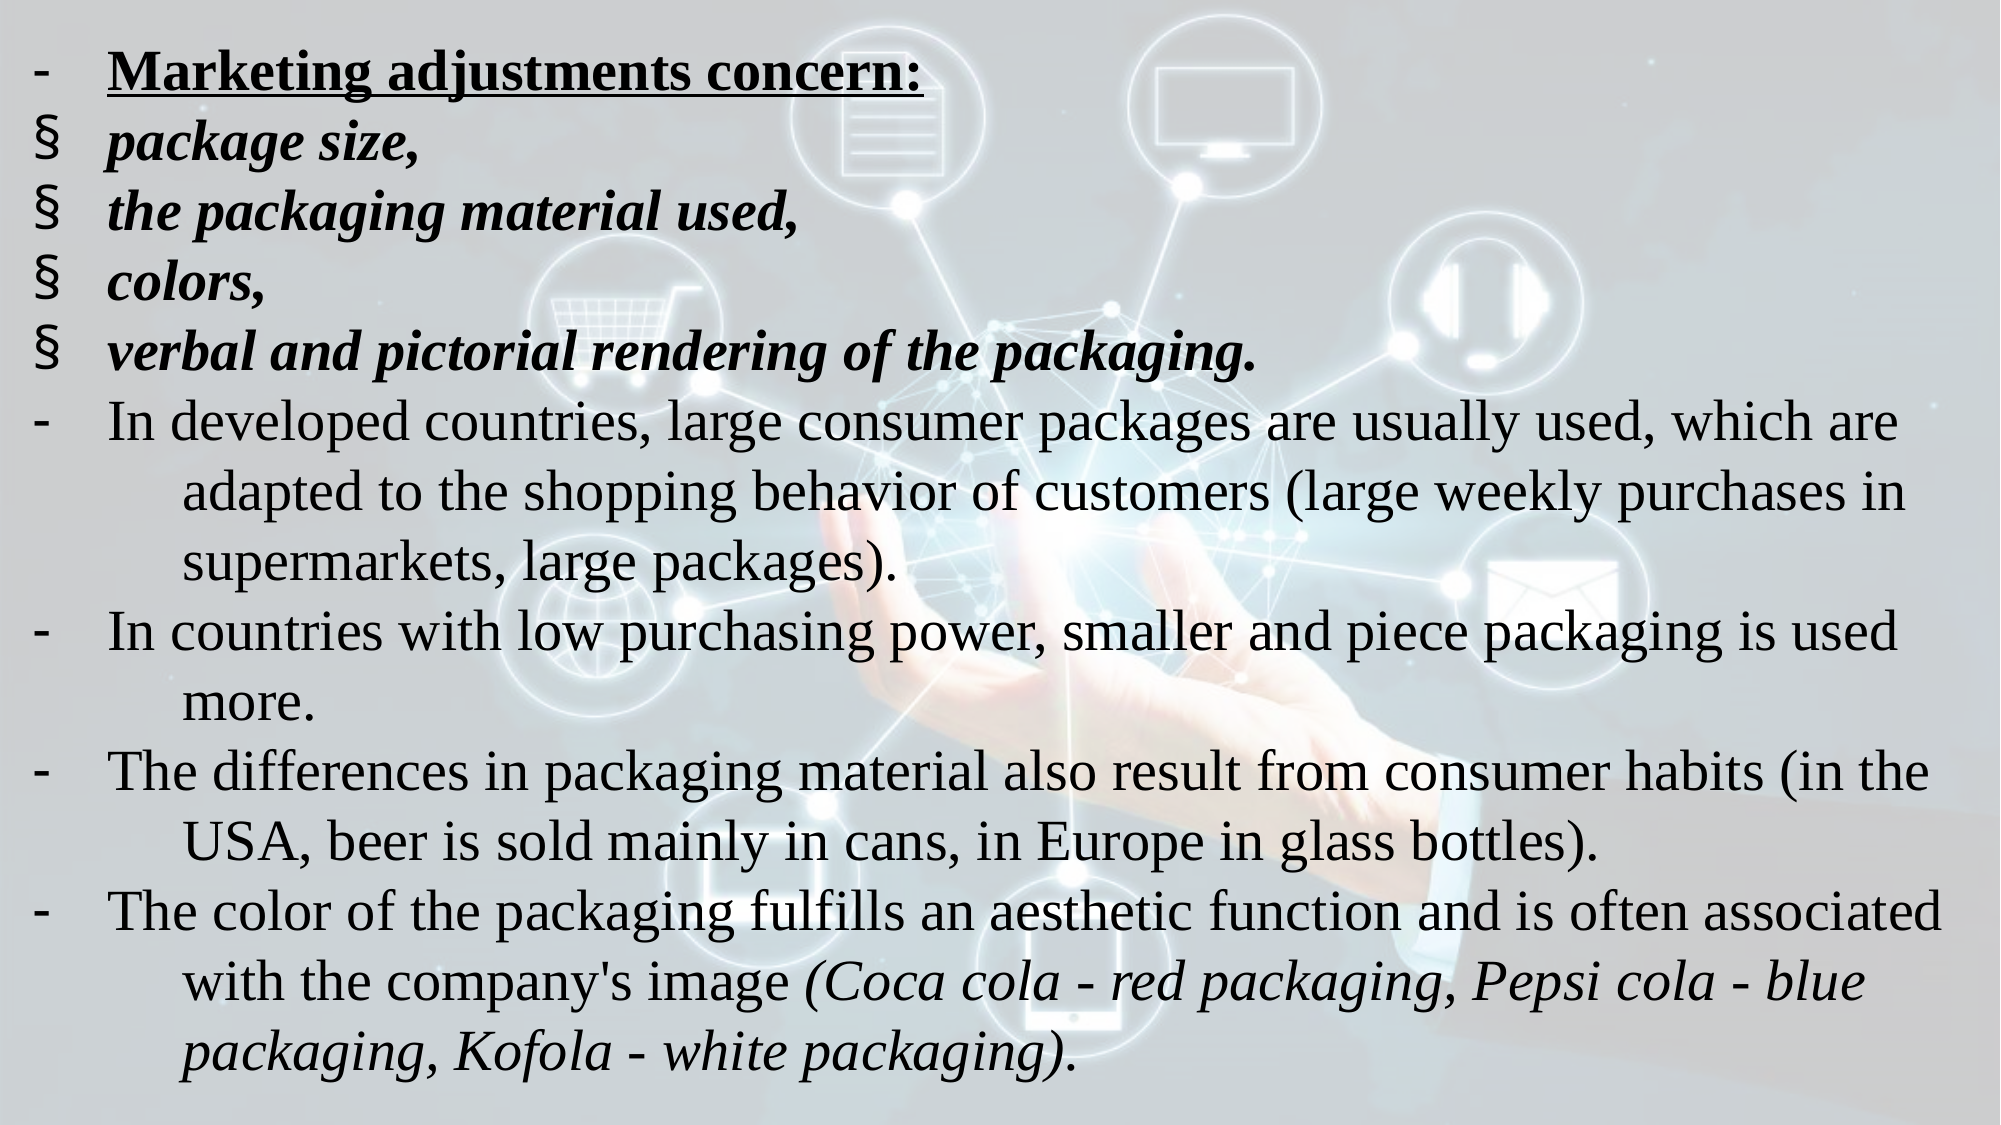

Marketing adjustments concern:
package size,
the packaging material used,
colors,
verbal and pictorial rendering of the packaging.
In developed countries, large consumer packages are usually used, which are adapted to the shopping behavior of customers (large weekly purchases in supermarkets, large packages).
In countries with low purchasing power, smaller and piece packaging is used more.
The differences in packaging material also result from consumer habits (in the USA, beer is sold mainly in cans, in Europe in glass bottles).
The color of the packaging fulfills an aesthetic function and is often associated with the company's image (Coca cola - red packaging, Pepsi cola - blue packaging, Kofola - white packaging).